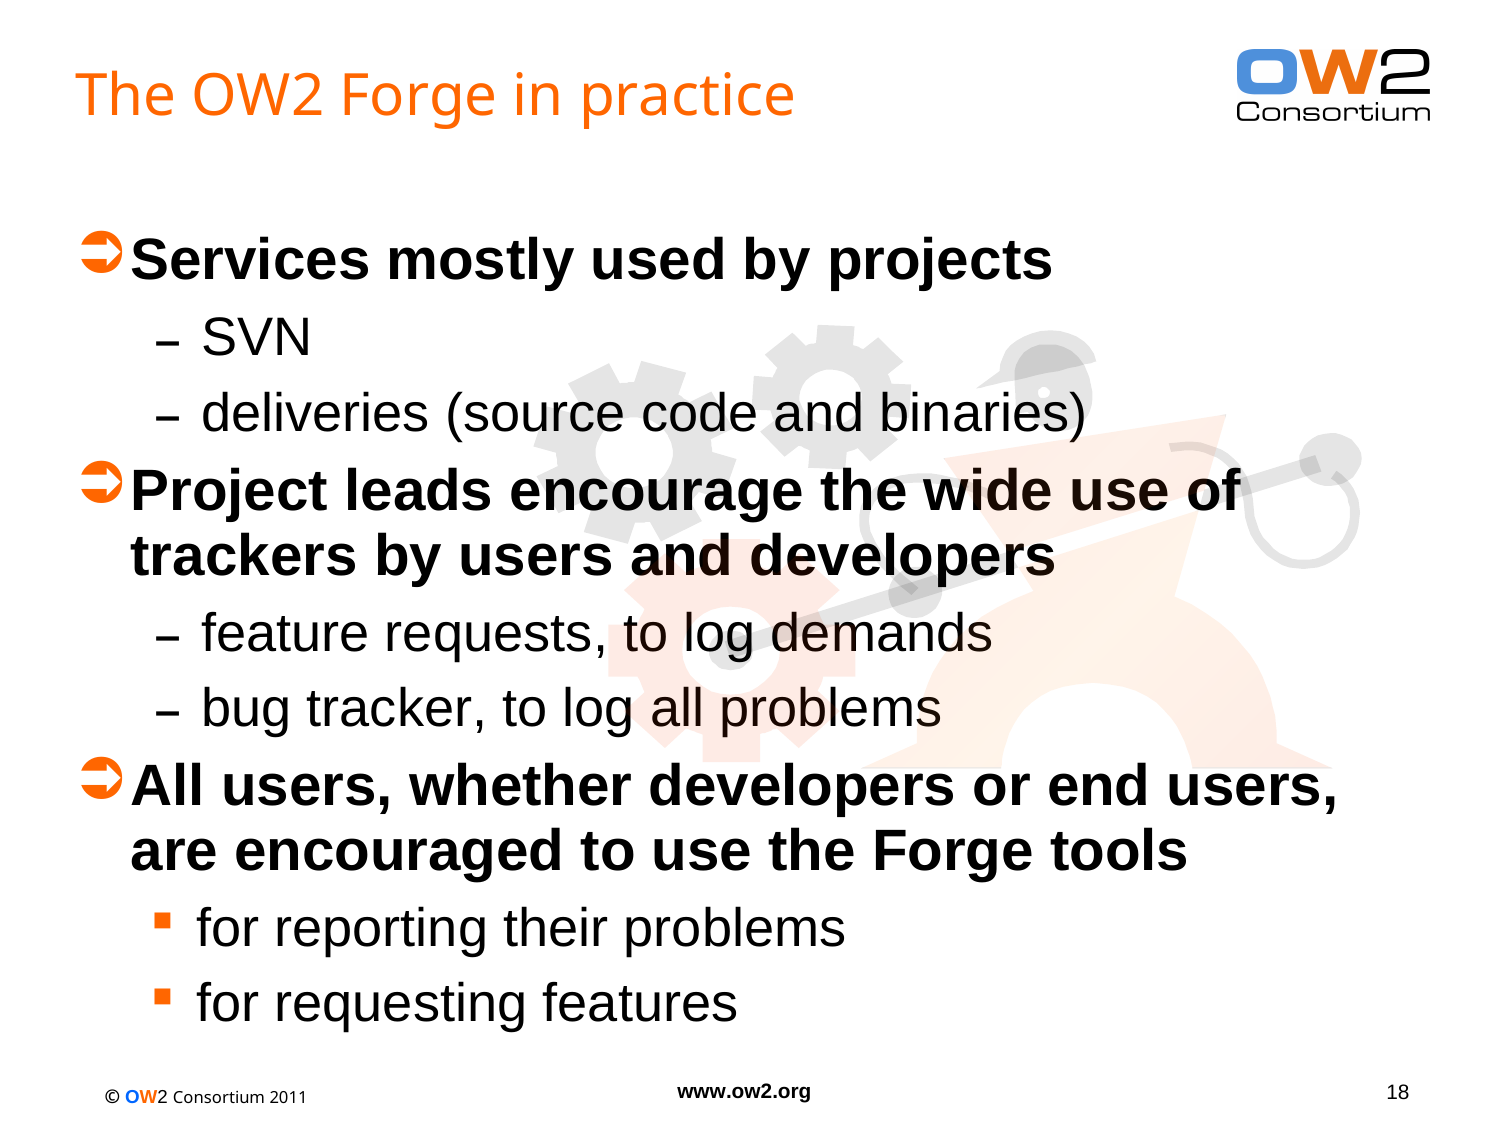

# The OW2 Forge in practice
Services mostly used by projects
SVN
deliveries (source code and binaries)
Project leads encourage the wide use of trackers by users and developers
feature requests, to log demands
bug tracker, to log all problems
All users, whether developers or end users, are encouraged to use the Forge tools
for reporting their problems
for requesting features
18